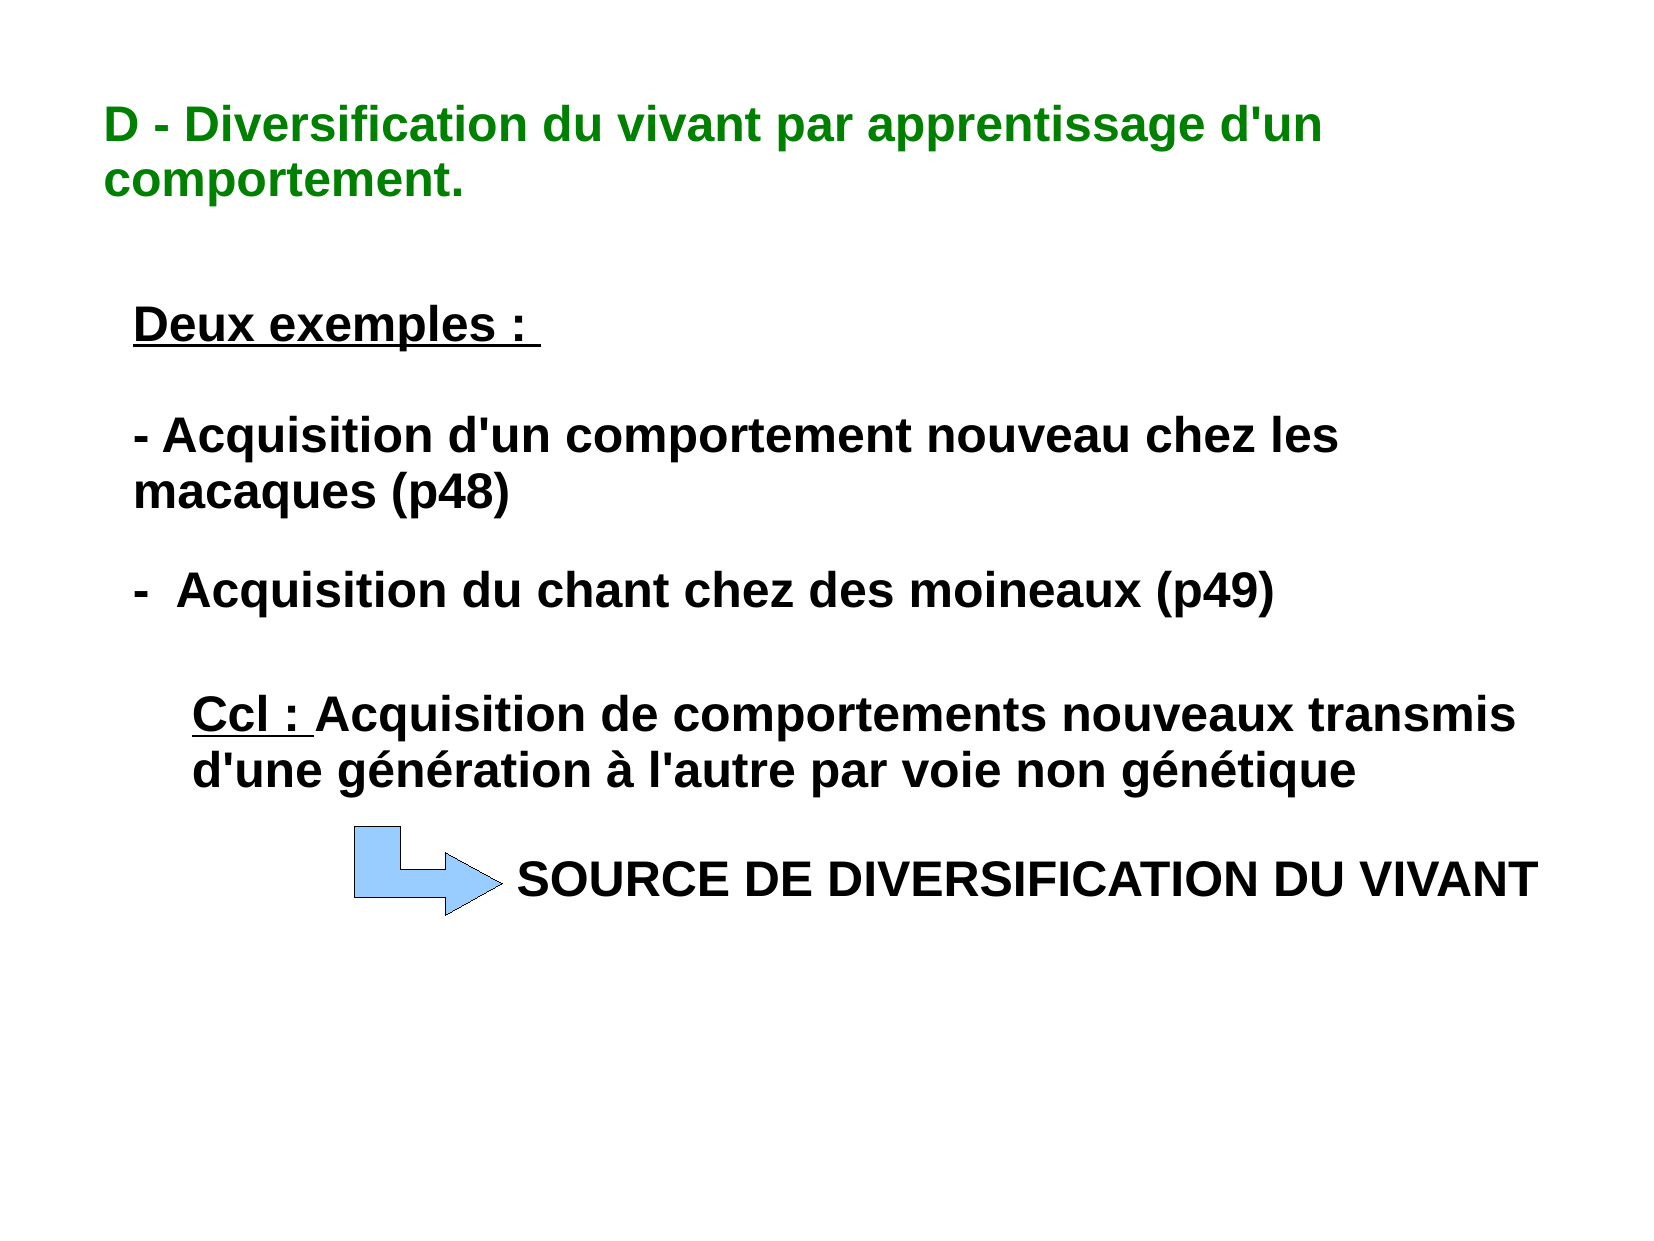

D - Diversification du vivant par apprentissage d'un comportement.
Deux exemples :
- Acquisition d'un comportement nouveau chez les macaques (p48)
- Acquisition du chant chez des moineaux (p49)
Ccl : Acquisition de comportements nouveaux transmis d'une génération à l'autre par voie non génétique
SOURCE DE DIVERSIFICATION DU VIVANT